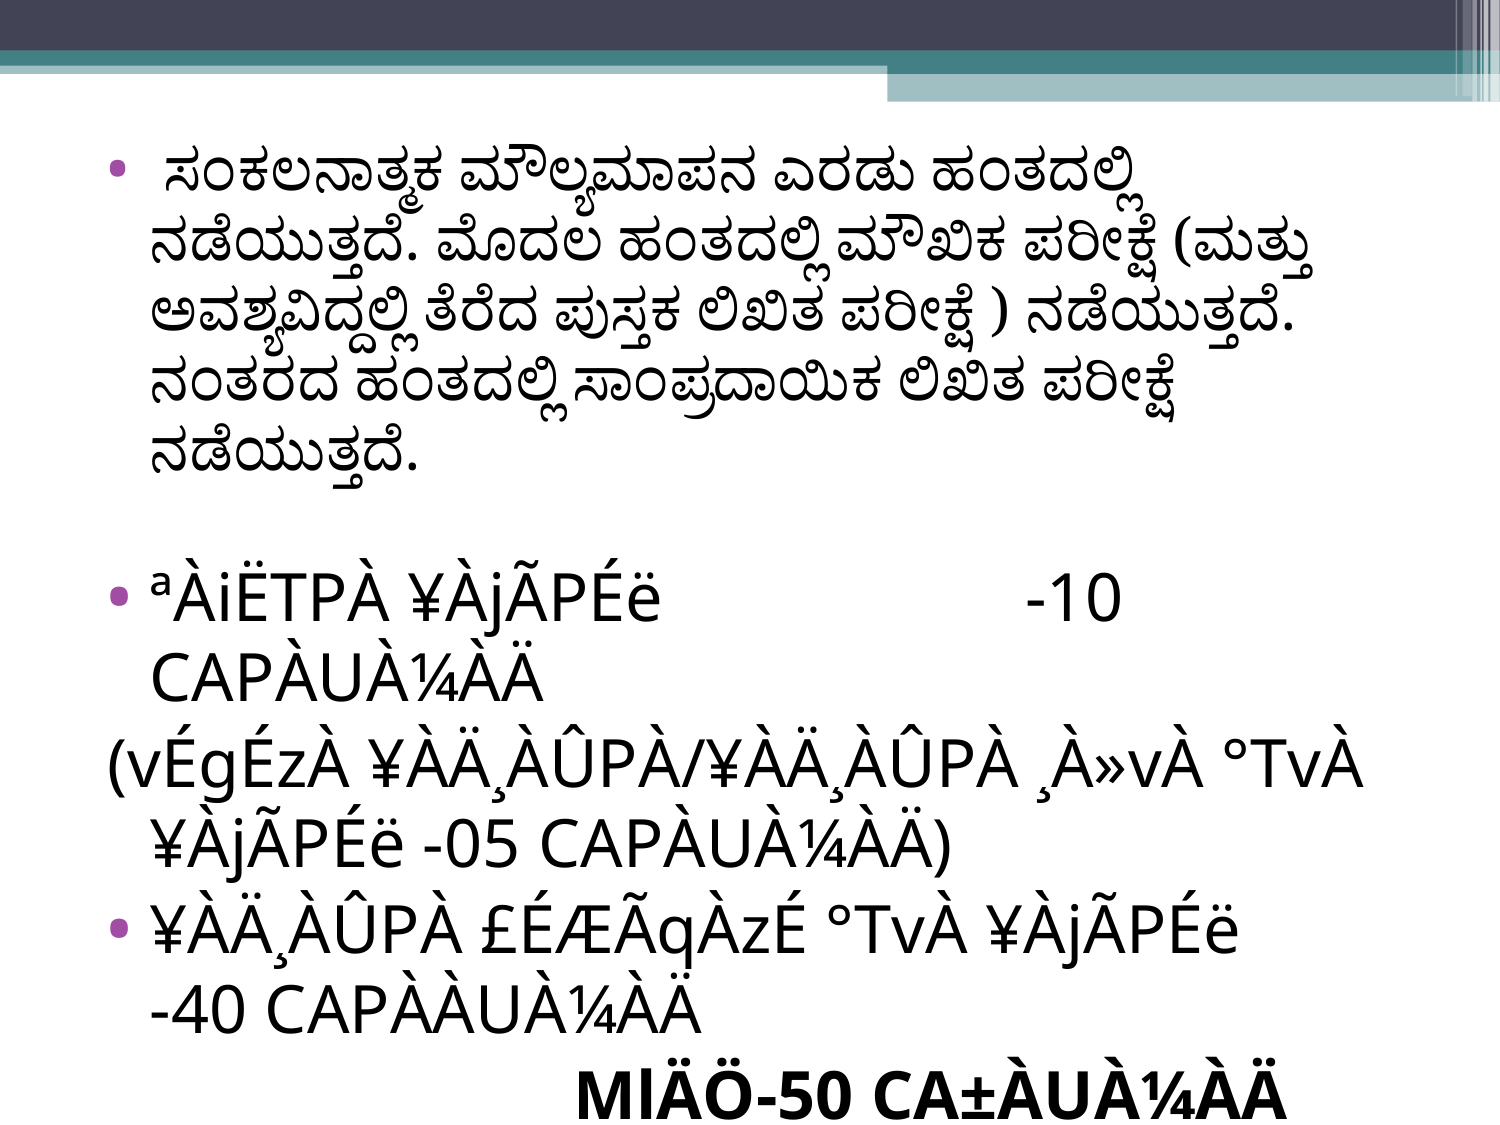

# ಸಂಕಲನಾತ್ಮಕ ಮೌಲ್ಯಮಾಪನ ಎರಡು ಹಂತದಲ್ಲಿ ನಡೆಯುತ್ತದೆ. ಮೊದಲ ಹಂತದಲ್ಲಿ ಮೌಖಿಕ ಪರೀಕ್ಷೆ (ಮತ್ತು ಅವಶ್ಯವಿದ್ದಲ್ಲಿ ತೆರೆದ ಪುಸ್ತಕ ಲಿಖಿತ ಪರೀಕ್ಷೆ ) ನಡೆಯುತ್ತದೆ. ನಂತರದ ಹಂತದಲ್ಲಿ ಸಾಂಪ್ರದಾಯಿಕ ಲಿಖಿತ ಪರೀಕ್ಷೆ ನಡೆಯುತ್ತದೆ.
ªÀiËTPÀ ¥ÀjÃPÉë -10 CAPÀUÀ¼ÀÄ
(vÉgÉzÀ ¥ÀÄ¸ÀÛPÀ/¥ÀÄ¸ÀÛPÀ ¸À»vÀ °TvÀ ¥ÀjÃPÉë -05 CAPÀUÀ¼ÀÄ)
¥ÀÄ¸ÀÛPÀ £ÉÆÃqÀzÉ °TvÀ ¥ÀjÃPÉë -40 CAPÀÀUÀ¼ÀÄ
 MlÄÖ-50 CA±ÀUÀ¼ÀÄ
ಪರೀಕ್ಷೆಯನ್ನು ಥಿಯರಿ 40 ಅಂಕ ಮತ್ತು ಮೌಖಿಕ ಪರೀಕ್ಷೆಯನ್ನು 10 ಅಂಕಕ್ಕೆ ಮಾಡಿ ಅದನ್ನು ಶೇ 30ಕ್ಕೆ ಪರಿವರ್ತಿಸಿರಿ.